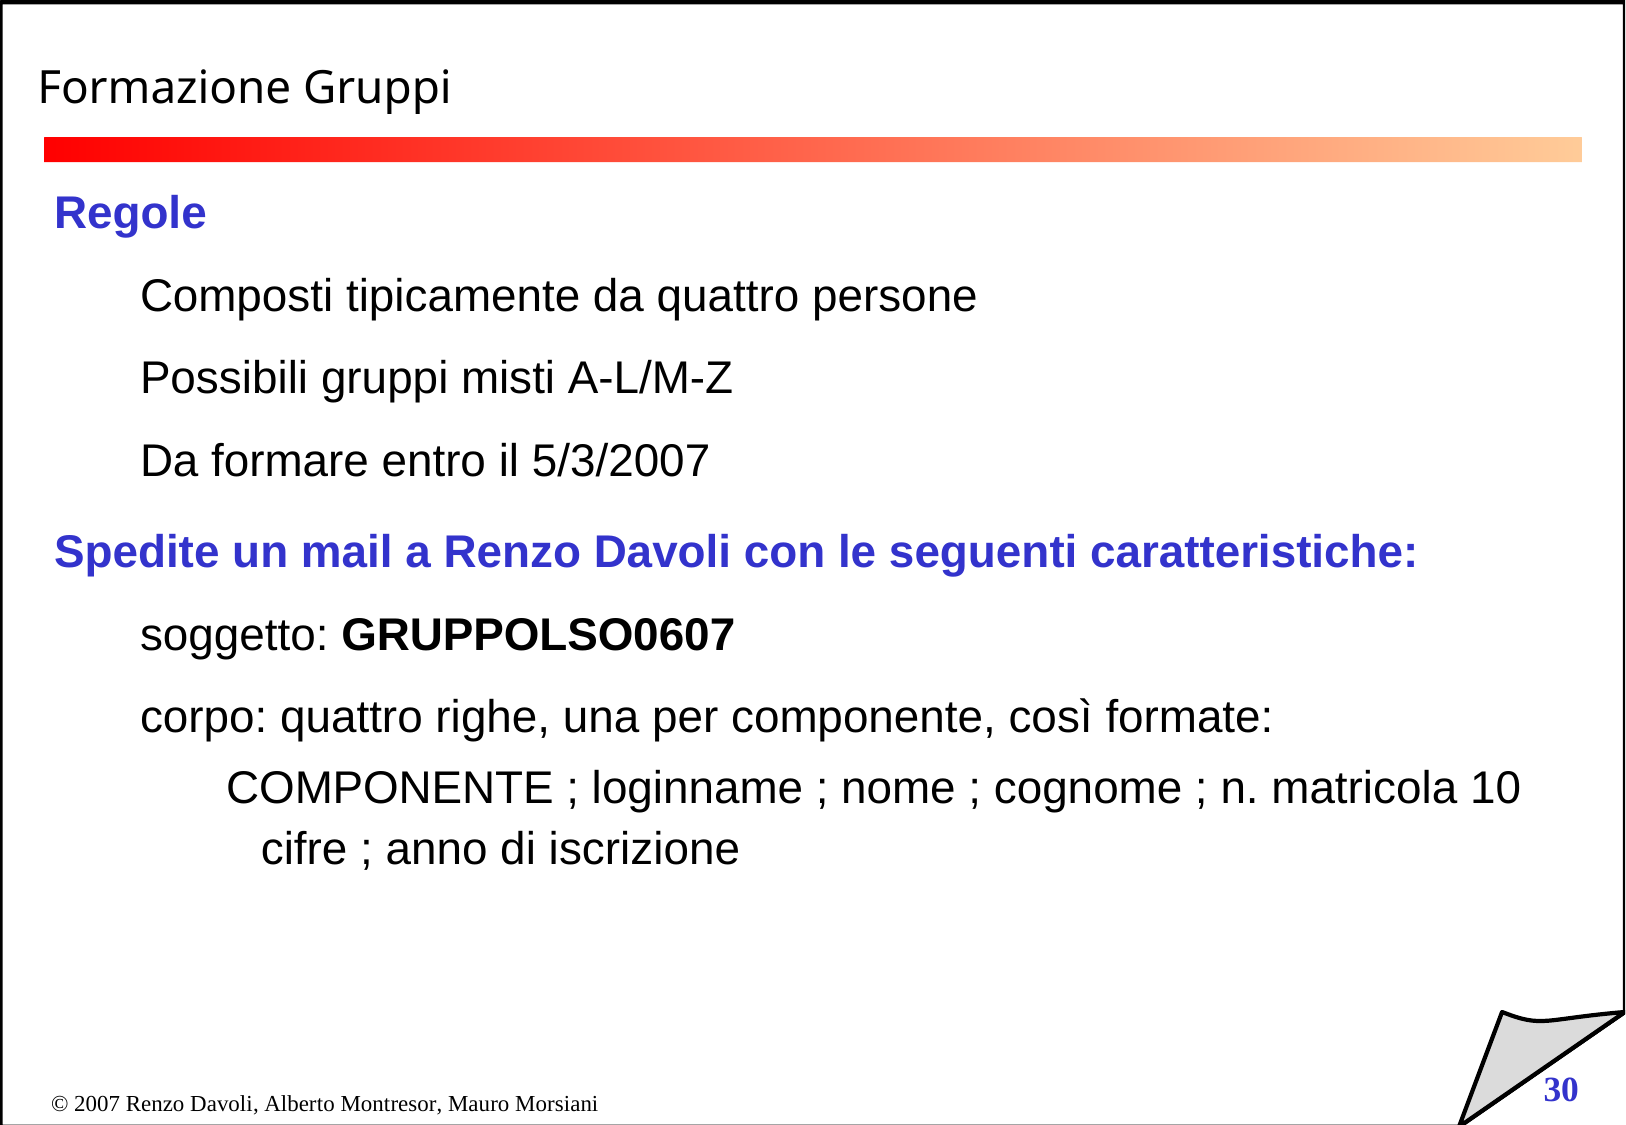

# Formazione Gruppi
Regole
Composti tipicamente da quattro persone
Possibili gruppi misti A-L/M-Z
Da formare entro il 5/3/2007
Spedite un mail a Renzo Davoli con le seguenti caratteristiche:
soggetto: GRUPPOLSO0607
corpo: quattro righe, una per componente, così formate:
COMPONENTE ; loginname ; nome ; cognome ; n. matricola 10 cifre ; anno di iscrizione